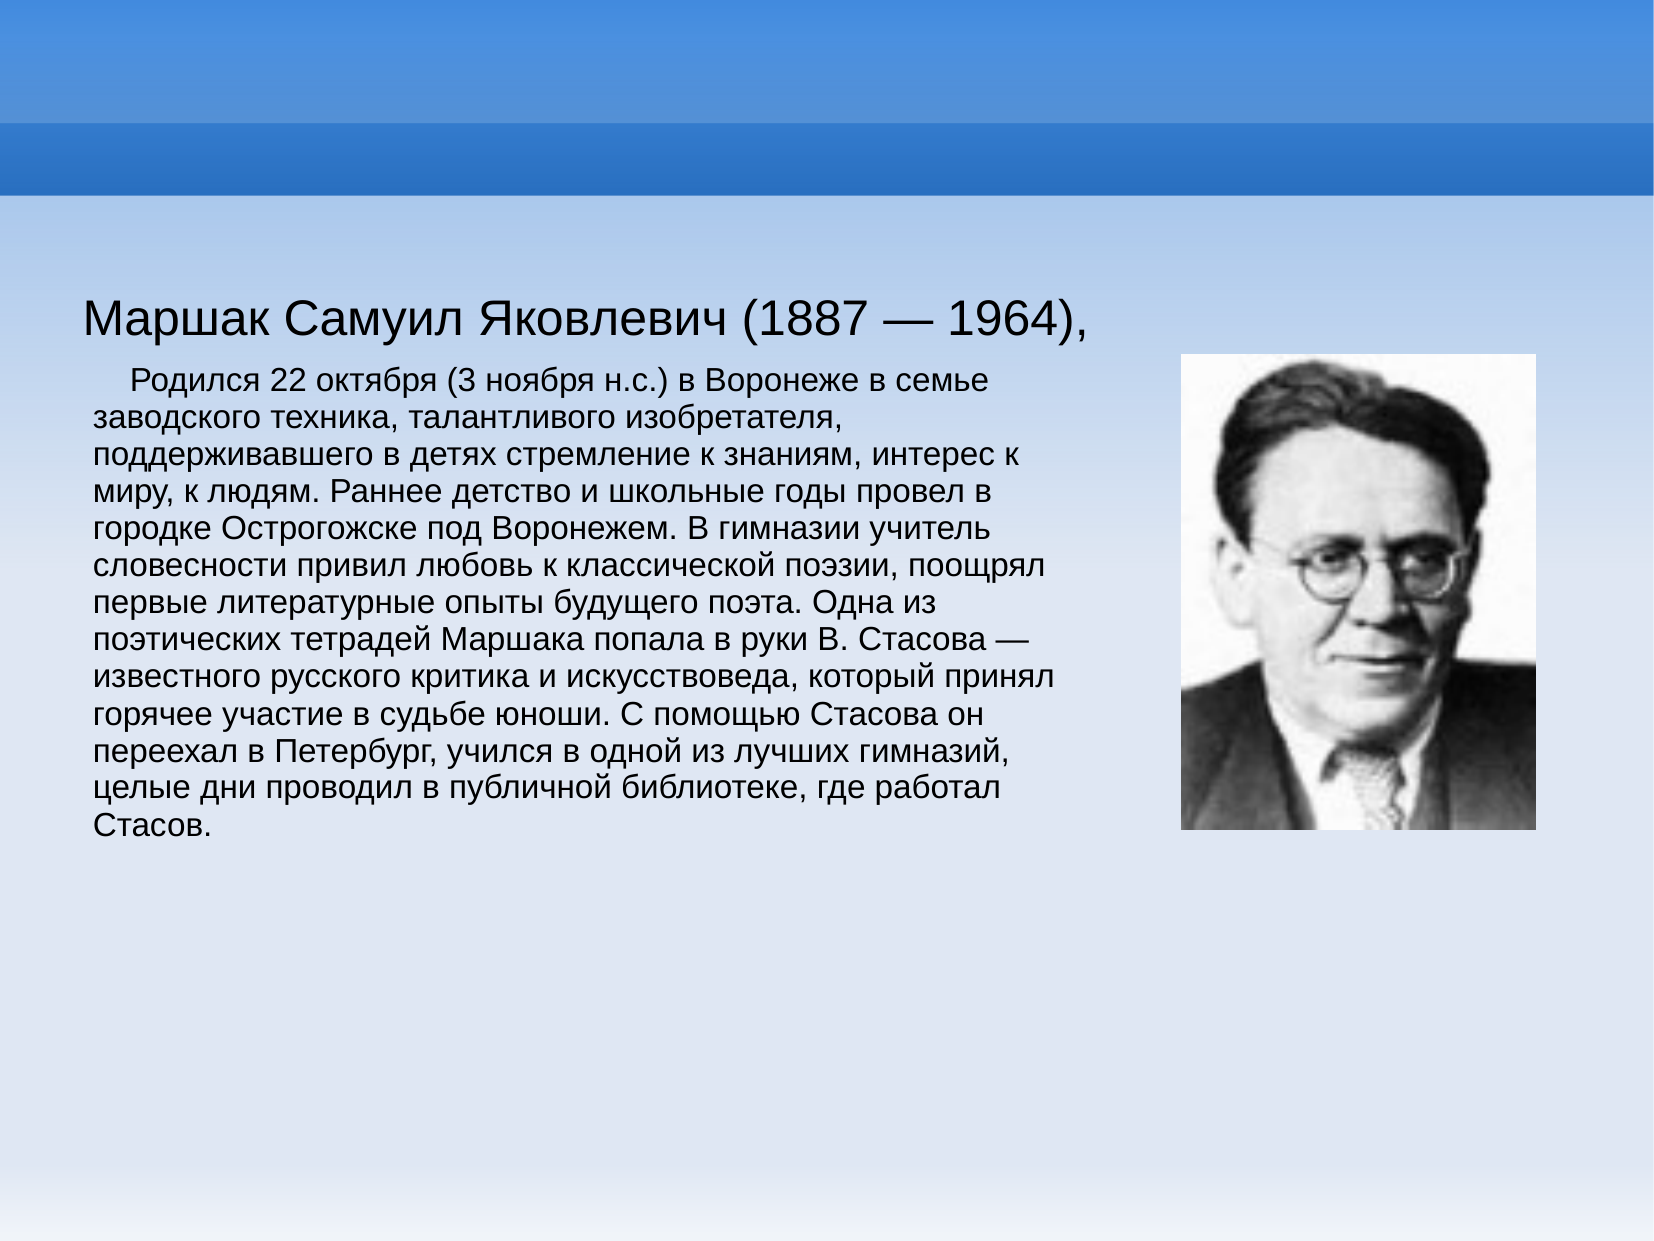

# Маршак Самуил Яковлевич (1887 — 1964),
    Родился 22 октября (3 ноября н.с.) в Воронеже в семье заводского техника, талантливого изобретателя, поддерживавшего в детях стремление к знаниям, интеpec к миру, к людям. Раннее детство и школьные годы провел в городке Острогожске под Воронежем. В гимназии учитель словесности привил любовь к классической поэзии, поощрял первые литературные опыты будущего поэта. Одна из поэтических тетрадей Маршака попала в руки В. Стасова — известного русского критика и искусствоведа, который принял горячее участие в судьбе юноши. С помощью Стасова он переехал в Петербург, учился в одной из лучших гимназий, целые дни проводил в публичной библиотеке, где работал Стасов.